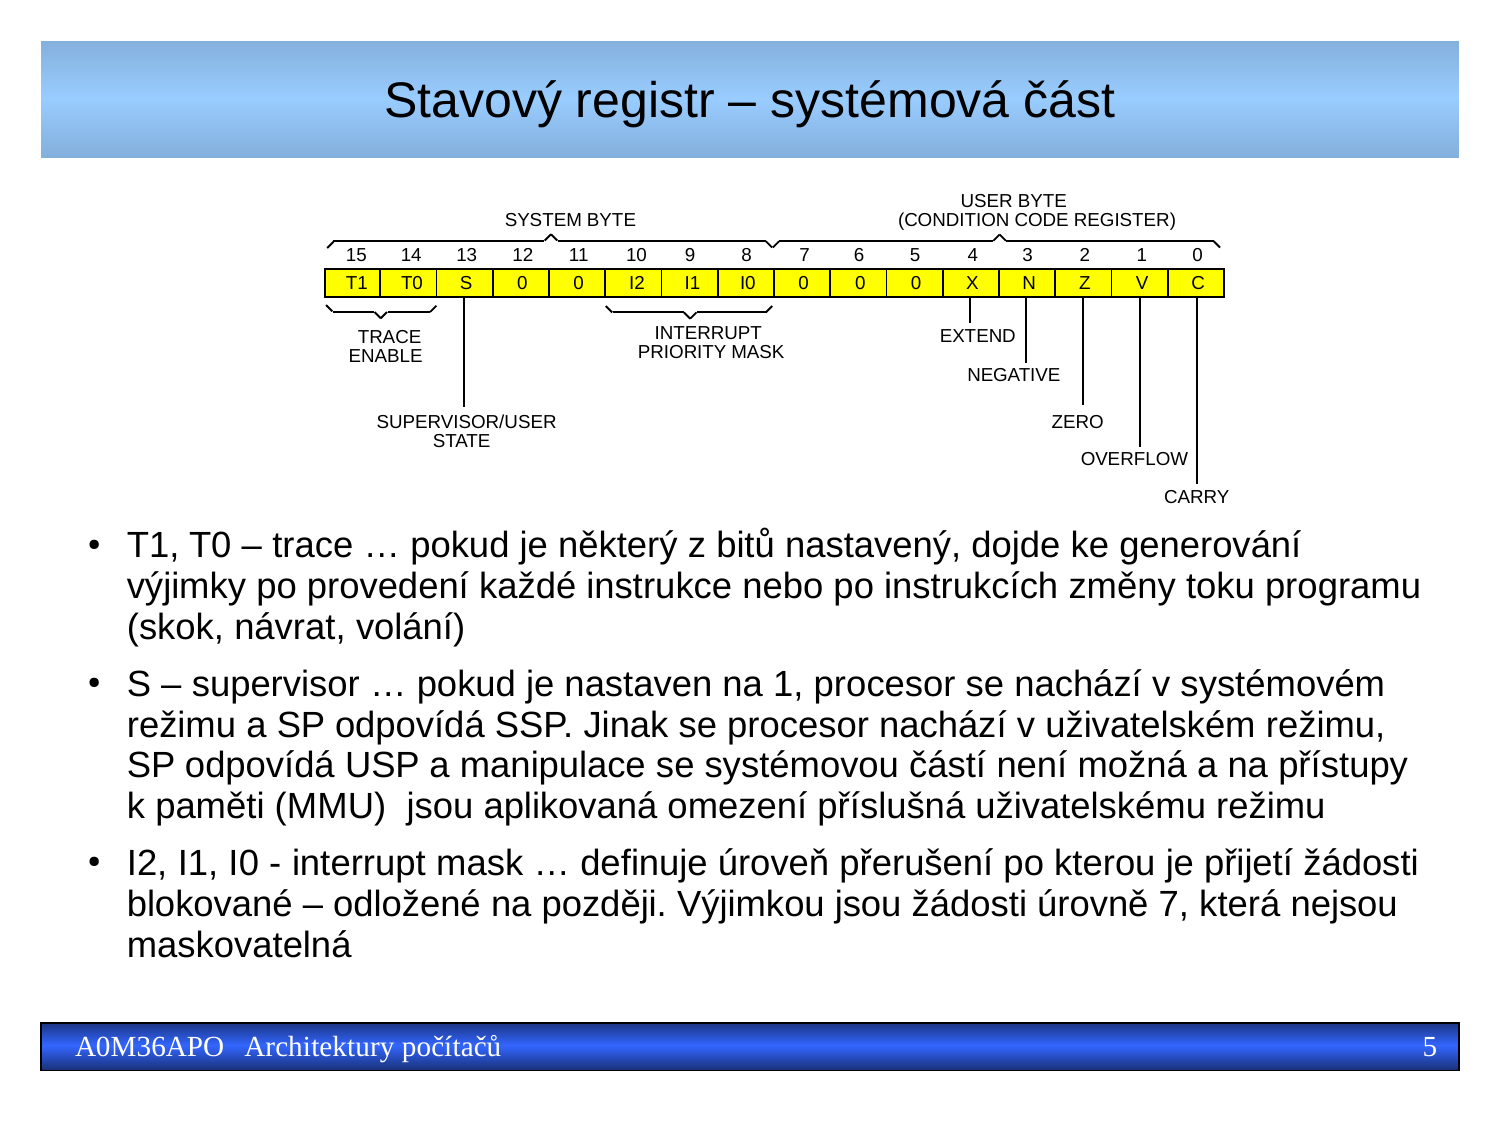

# Stavový registr – systémová část
USER BYTE
SYSTEM BYTE
(CONDITION CODE REGISTER)
15
14
13
12
11
10
9
8
7
6
5
4
3
2
1
0
T1
T0
S
0
0
I2
I1
I0
0
0
0
X
N
Z
V
C
INTERRUPT
EXTEND
TRACE
PRIORITY MASK
ENABLE
NEGATIVE
SUPERVISOR/USER
ZERO
STATE
OVERFLOW
CARRY
T1, T0 – trace … pokud je některý z bitů nastavený, dojde ke generování výjimky po provedení každé instrukce nebo po instrukcích změny toku programu (skok, návrat, volání)
S – supervisor … pokud je nastaven na 1, procesor se nachází v systémovém režimu a SP odpovídá SSP. Jinak se procesor nachází v uživatelském režimu, SP odpovídá USP a manipulace se systémovou částí není možná a na přístupy k paměti (MMU) jsou aplikovaná omezení příslušná uživatelskému režimu
I2, I1, I0 - interrupt mask … definuje úroveň přerušení po kterou je přijetí žádosti blokované – odložené na později. Výjimkou jsou žádosti úrovně 7, která nejsou maskovatelná
A0M36APO Architektury počítačů
5